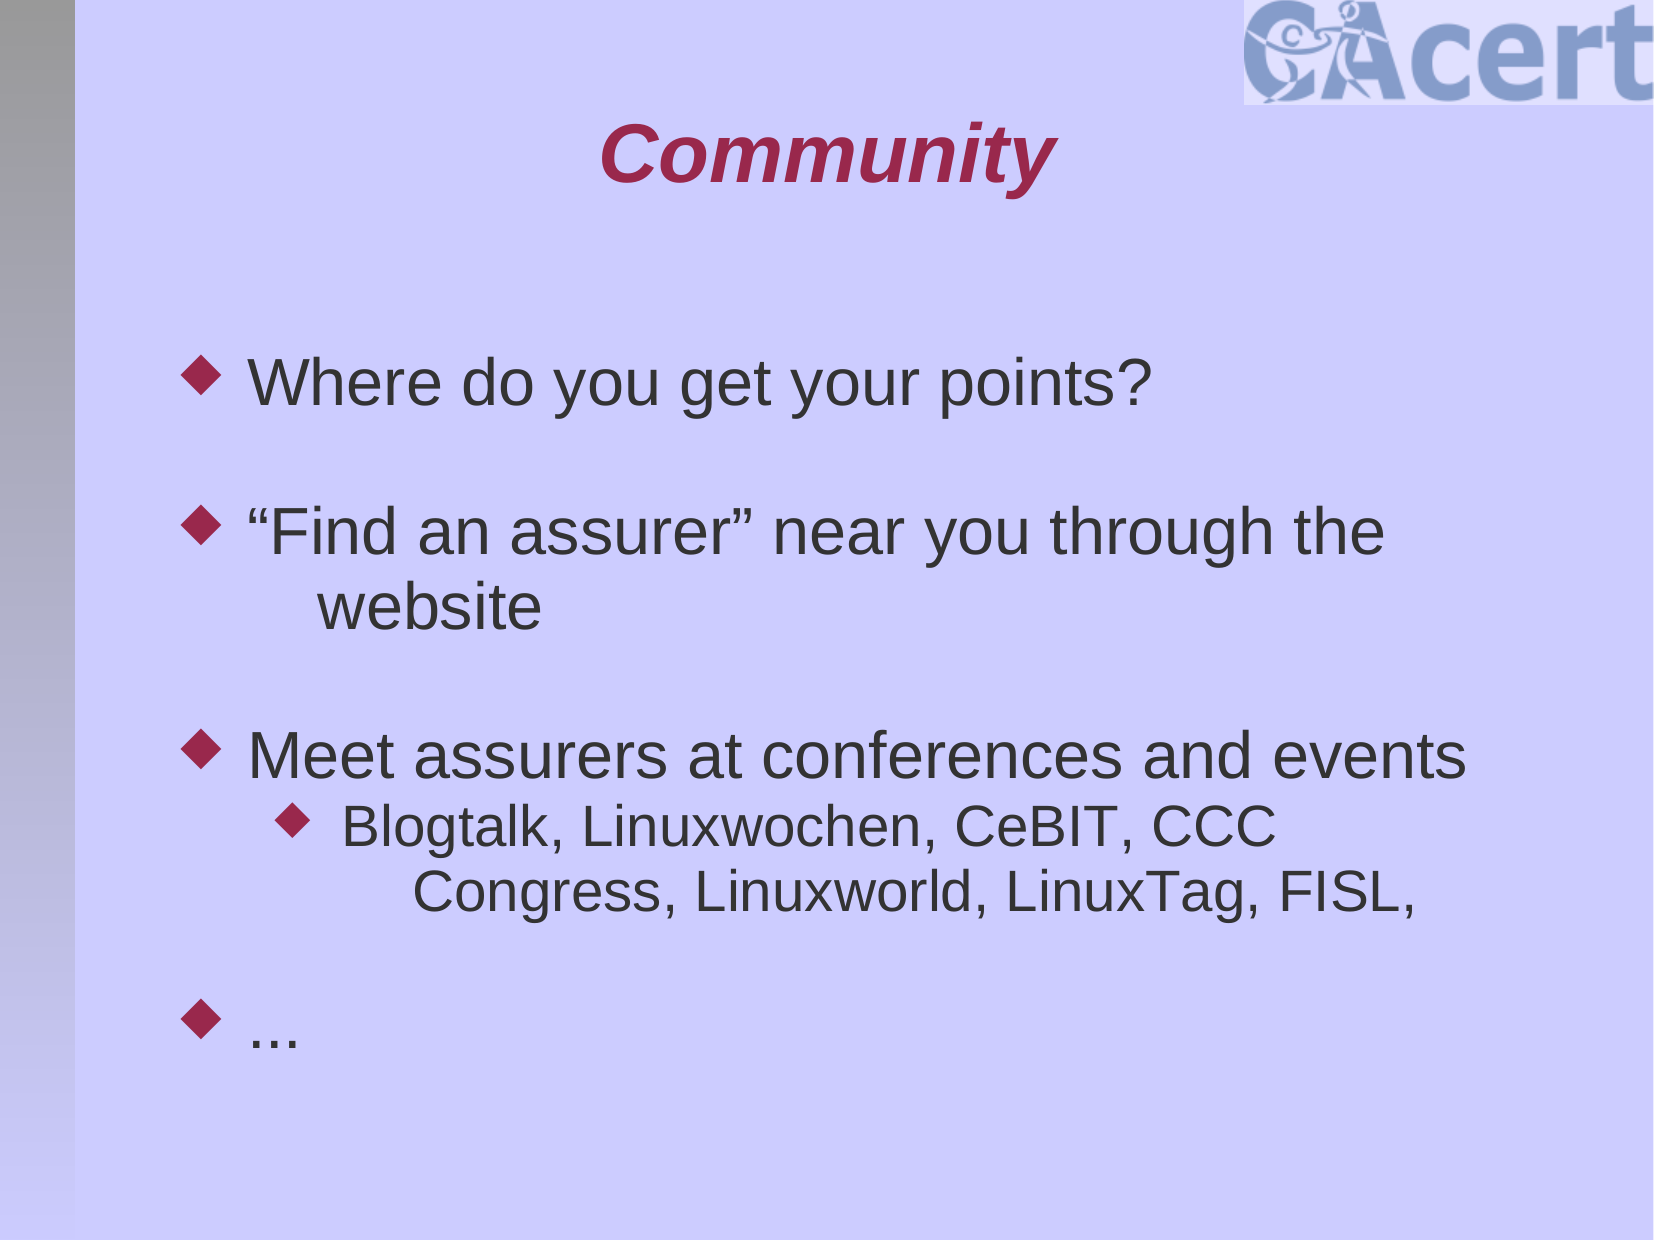

# Community
Where do you get your points?
“Find an assurer” near you through the website
Meet assurers at conferences and events
Blogtalk, Linuxwochen, CeBIT, CCC Congress, Linuxworld, LinuxTag, FISL,
...